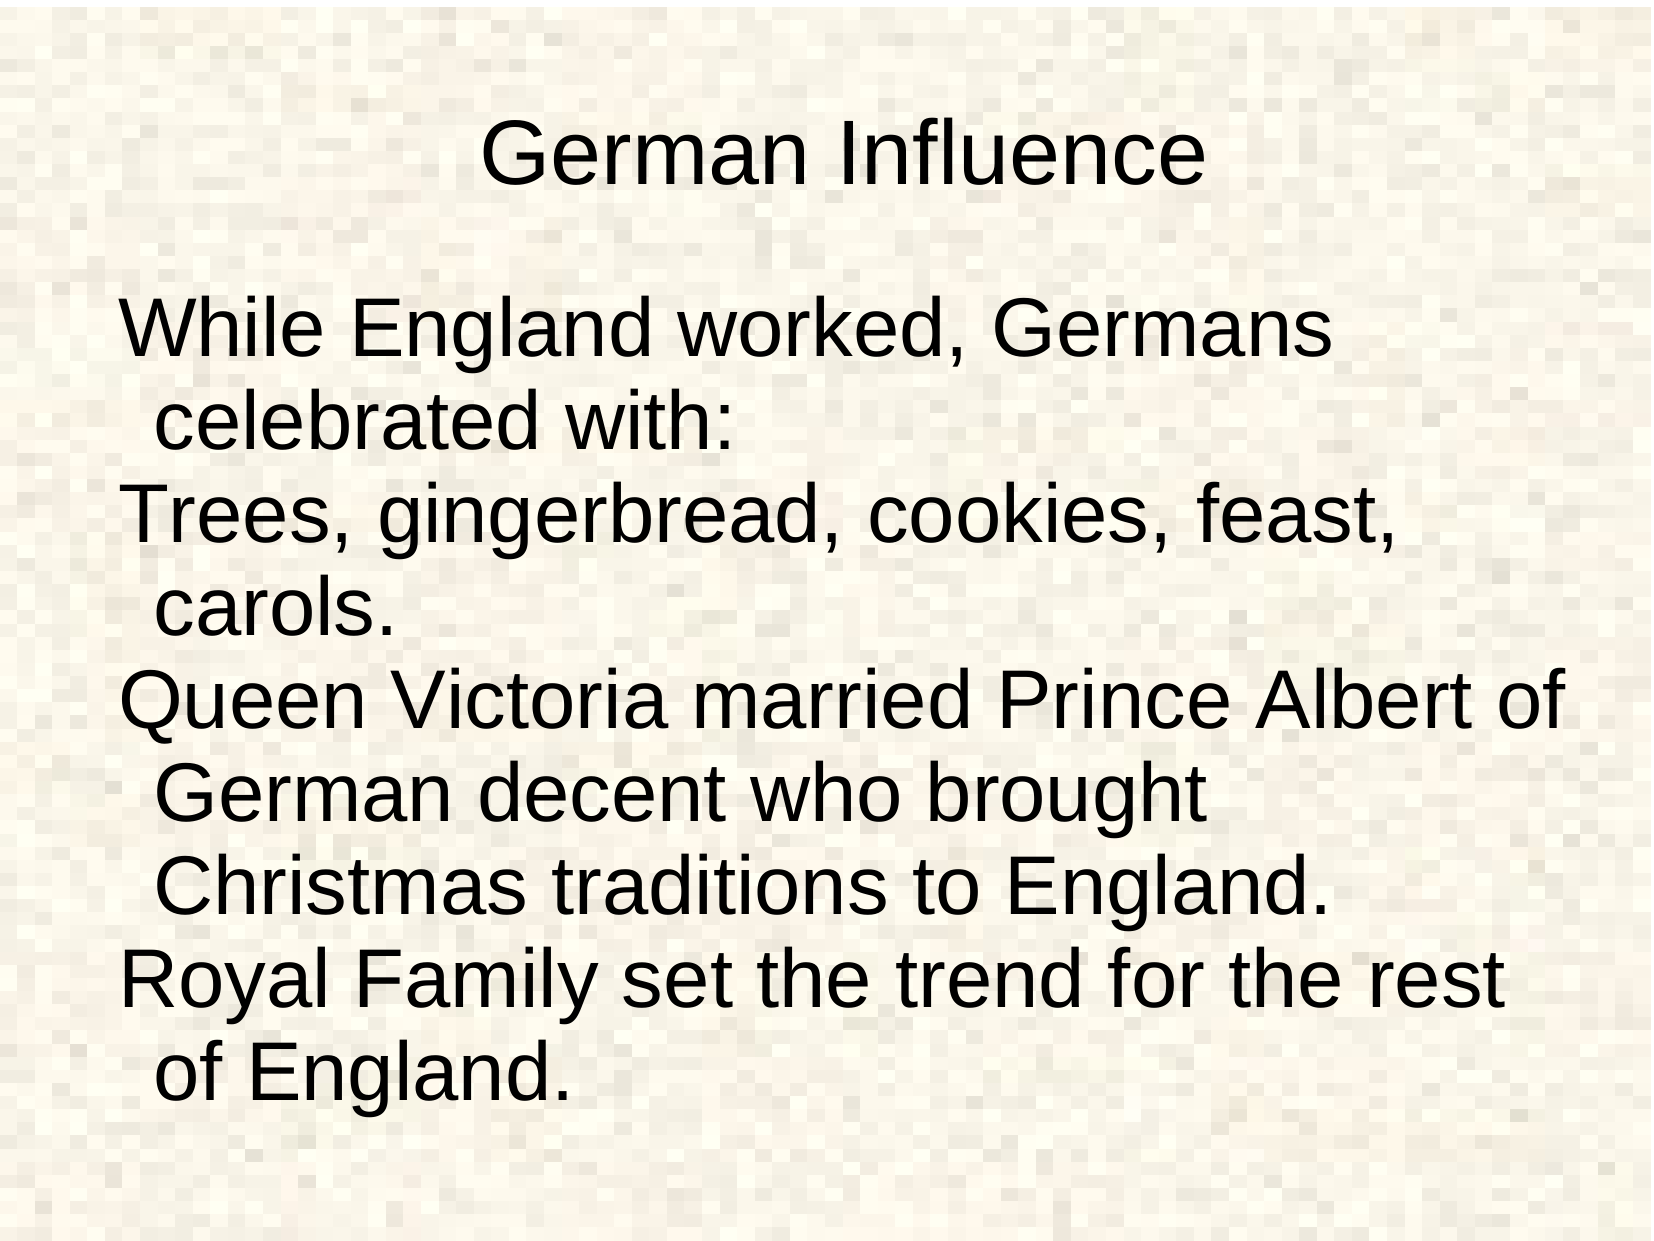

# German Influence
While England worked, Germans celebrated with:
Trees, gingerbread, cookies, feast, carols.
Queen Victoria married Prince Albert of German decent who brought Christmas traditions to England.
Royal Family set the trend for the rest of England.